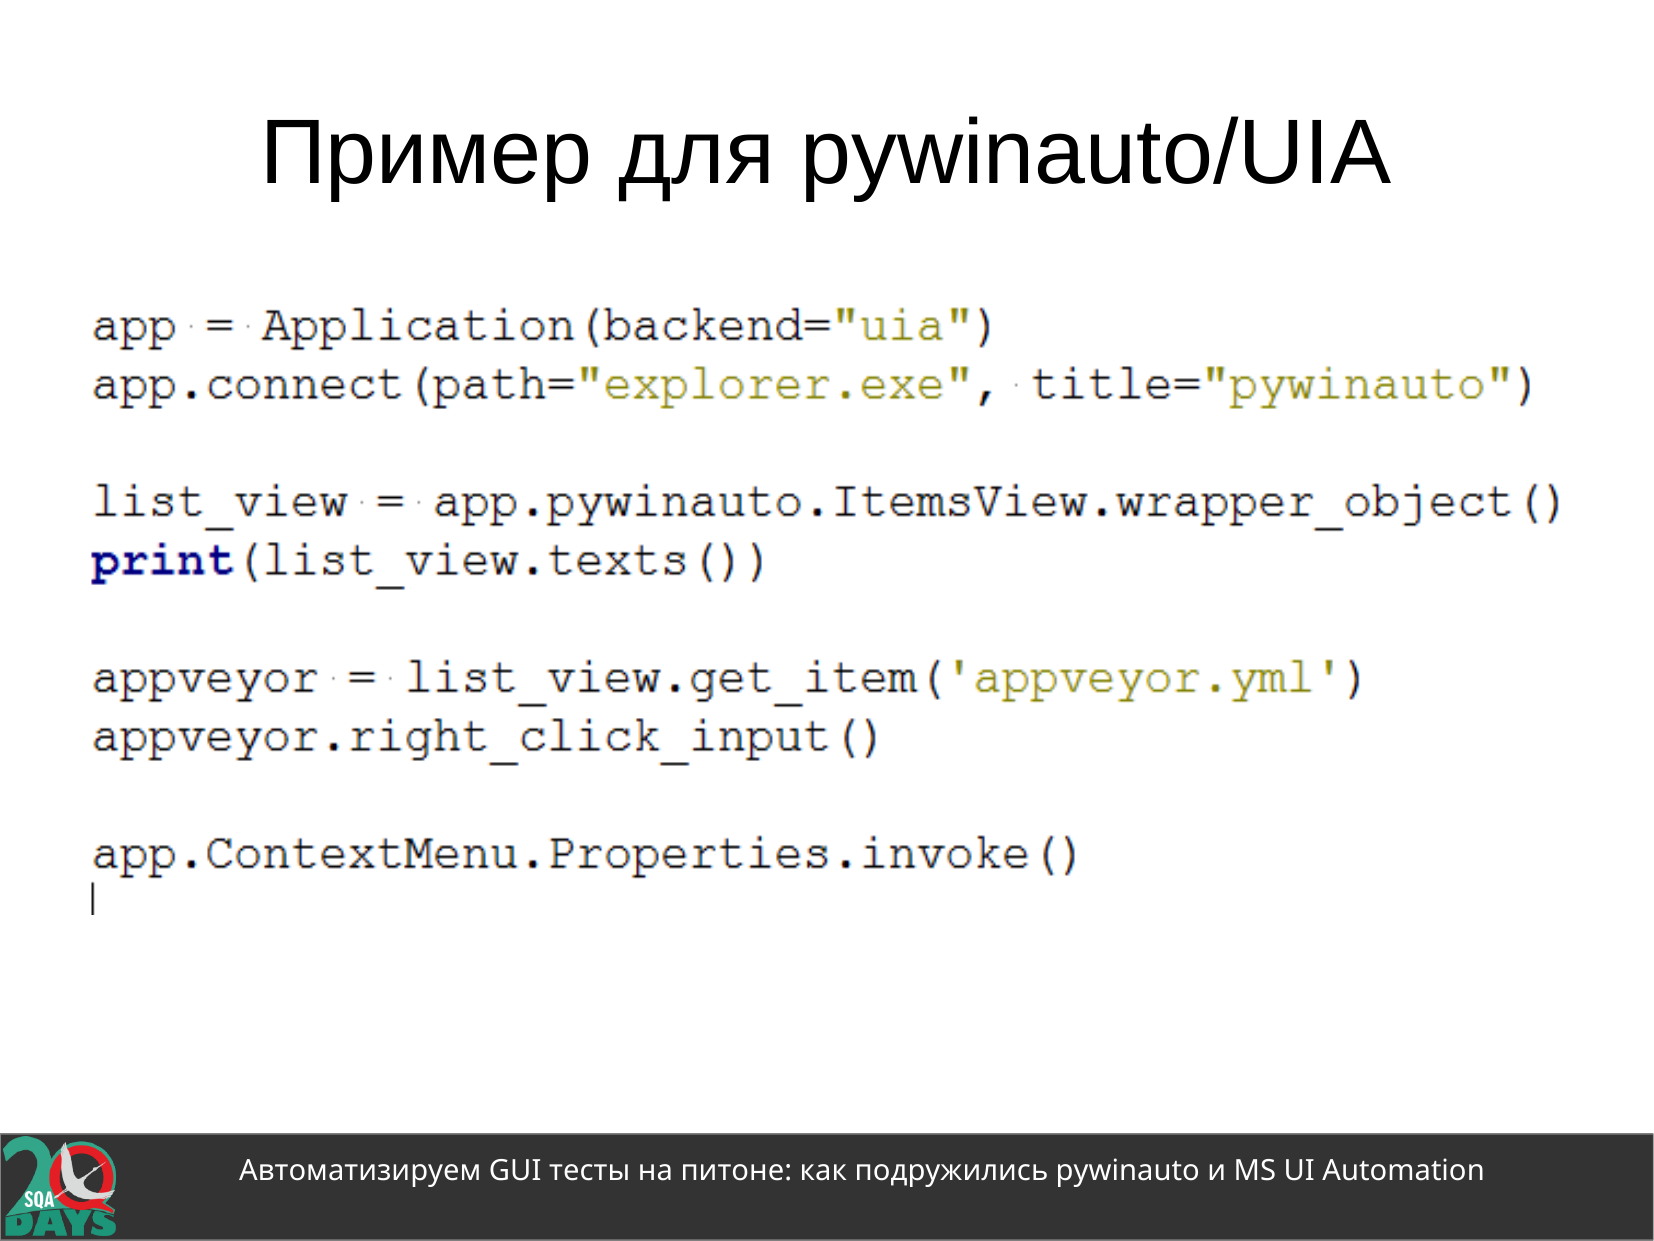

# Пример для pywinauto/UIA
Автоматизируем GUI тесты на питоне: как подружились pywinauto и MS UI Automation